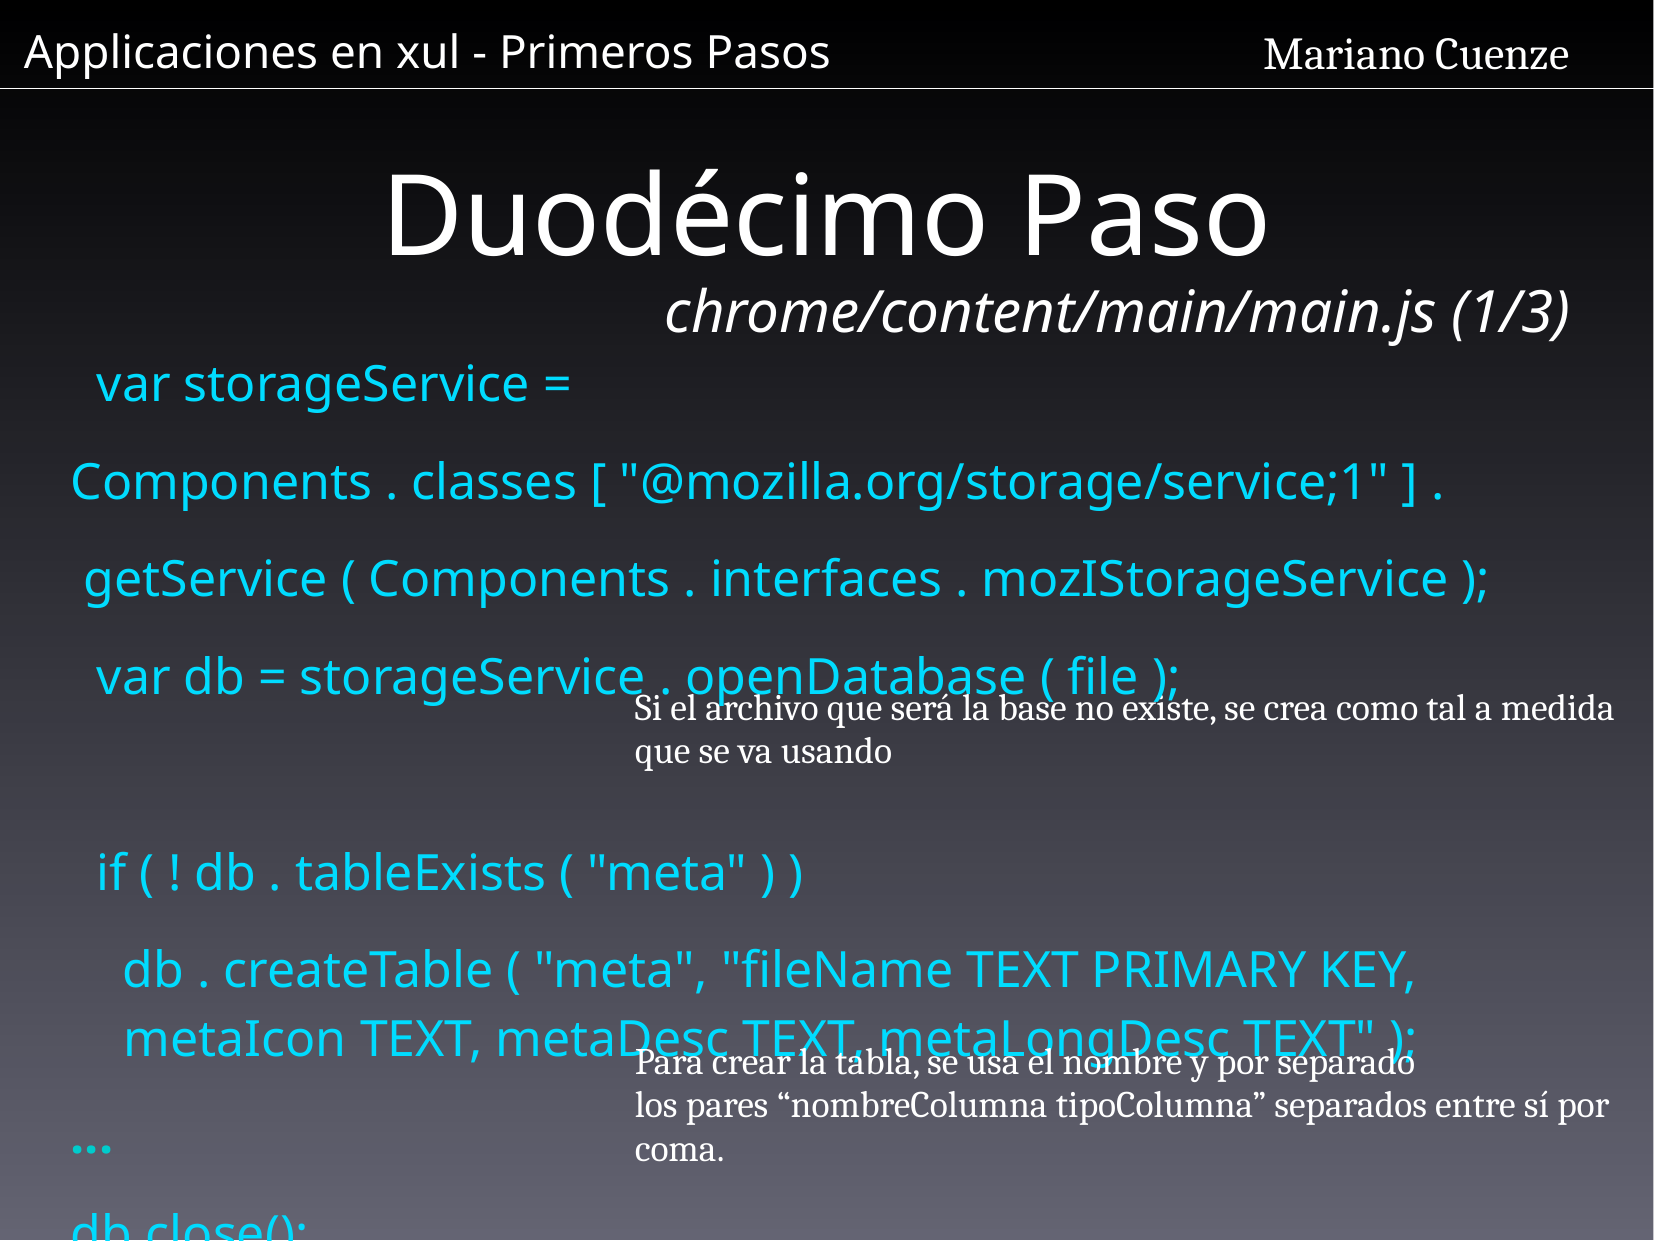

Applicaciones en xul - Primeros Pasos
Mariano Cuenze
# Duodécimo Paso
chrome/content/main/main.js (1/3)
 var storageService =
Components . classes [ "@mozilla.org/storage/service;1" ] .
 getService ( Components . interfaces . mozIStorageService );
 var db = storageService . openDatabase ( file );
 if ( ! db . tableExists ( "meta" ) )
 db . createTable ( "meta", "fileName TEXT PRIMARY KEY, metaIcon TEXT, metaDesc TEXT, metaLongDesc TEXT" );
...
db.close();
Si el archivo que será la base no existe, se crea como tal a medida que se va usando
Para crear la tabla, se usa el nombre y por separado
los pares “nombreColumna tipoColumna” separados entre sí por coma.